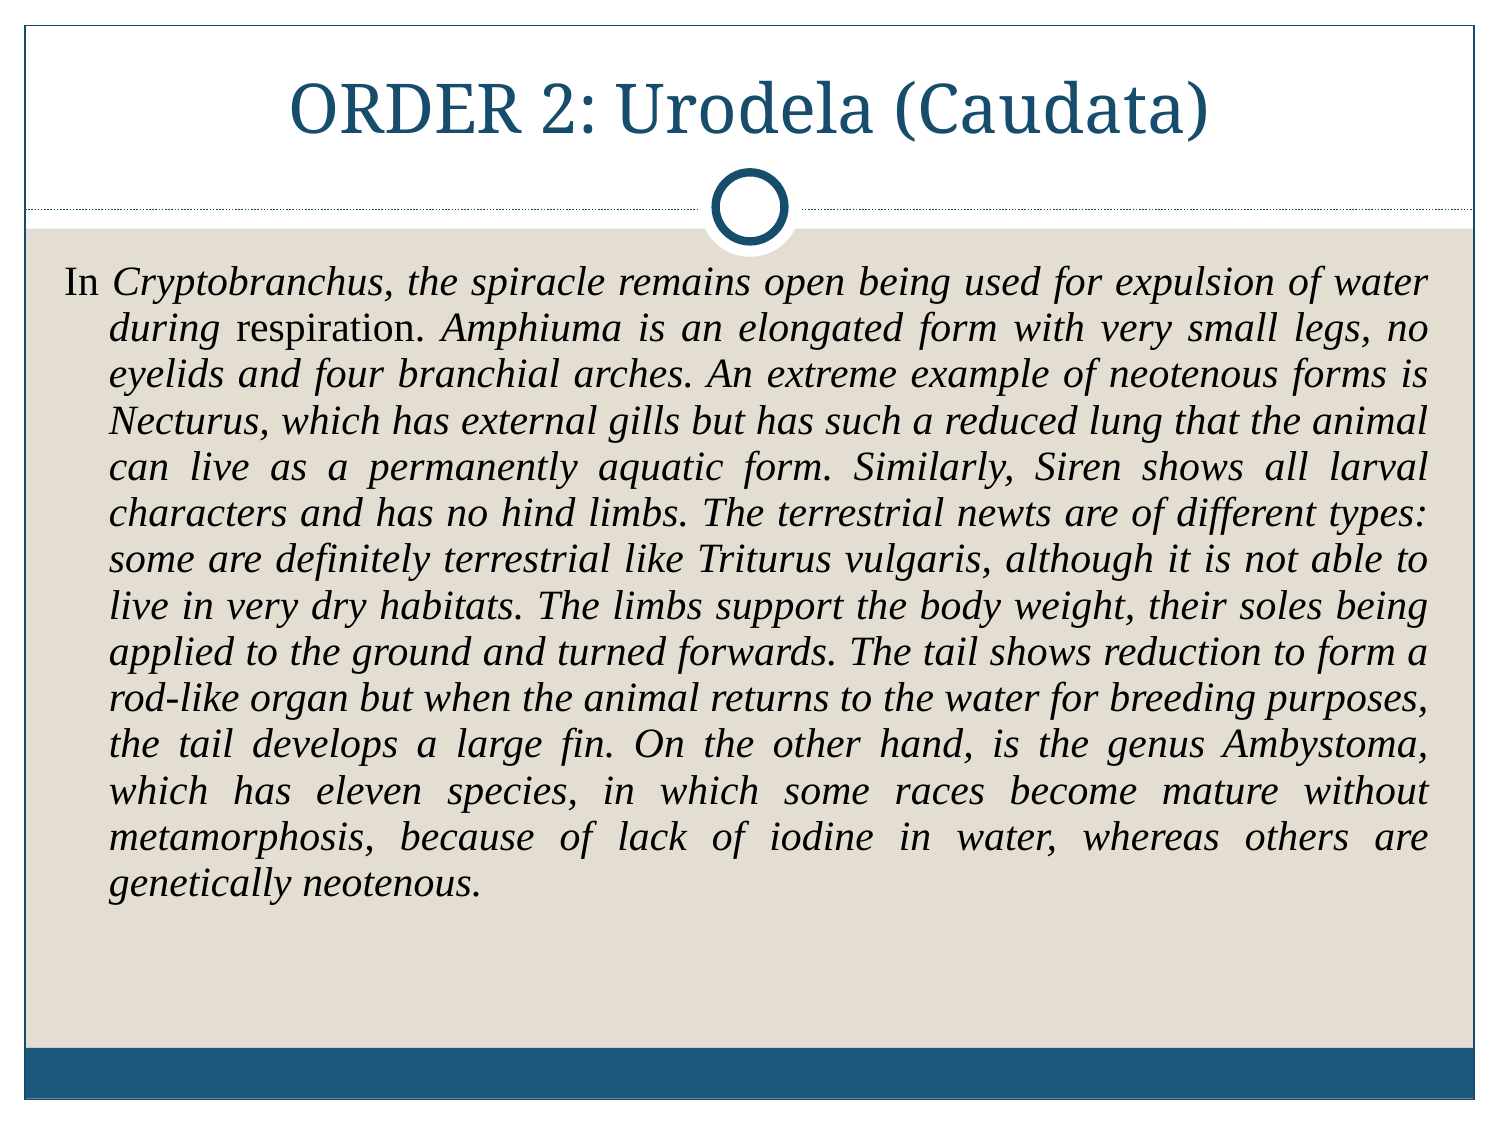

# ORDER 2: Urodela (Caudata)
In Cryptobranchus, the spiracle remains open being used for expulsion of water during respiration. Amphiuma is an elongated form with very small legs, no eyelids and four branchial arches. An extreme example of neotenous forms is Necturus, which has external gills but has such a reduced lung that the animal can live as a permanently aquatic form. Similarly, Siren shows all larval characters and has no hind limbs. The terrestrial newts are of different types: some are definitely terrestrial like Triturus vulgaris, although it is not able to live in very dry habitats. The limbs support the body weight, their soles being applied to the ground and turned forwards. The tail shows reduction to form a rod-like organ but when the animal returns to the water for breeding purposes, the tail develops a large fin. On the other hand, is the genus Ambystoma, which has eleven species, in which some races become mature without metamorphosis, because of lack of iodine in water, whereas others are genetically neotenous.